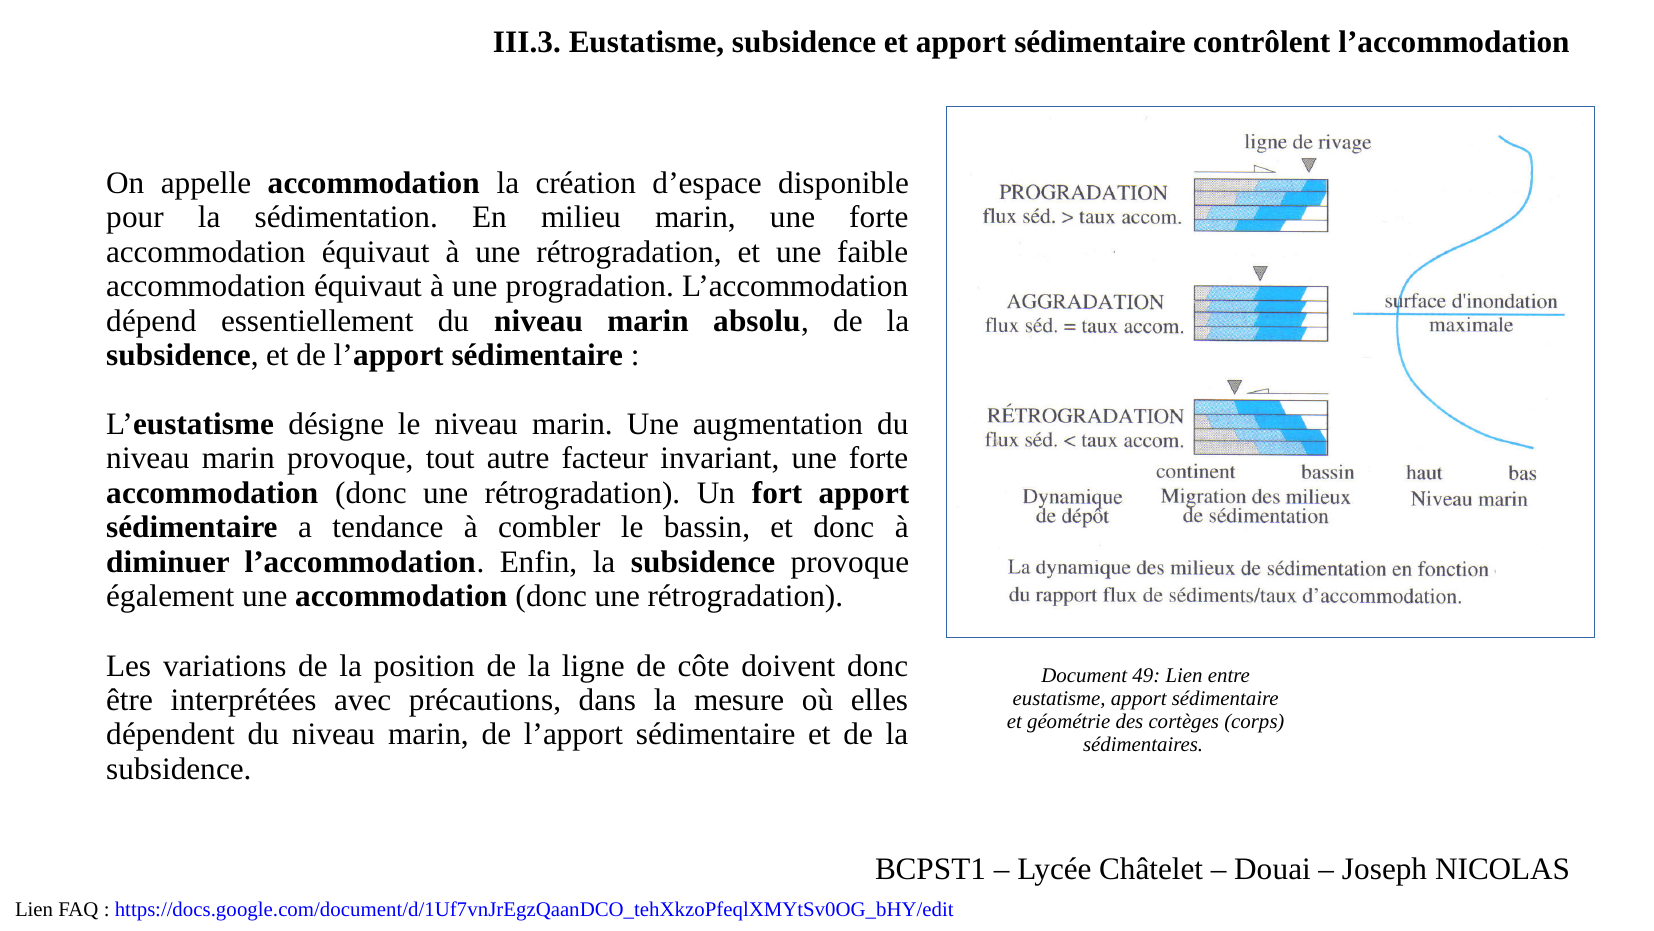

III.3. Eustatisme, subsidence et apport sédimentaire contrôlent l’accommodation
On appelle accommodation la création d’espace disponible pour la sédimentation. En milieu marin, une forte accommodation équivaut à une rétrogradation, et une faible accommodation équivaut à une progradation. L’accommodation dépend essentiellement du niveau marin absolu, de la subsidence, et de l’apport sédimentaire :
L’eustatisme désigne le niveau marin. Une augmentation du niveau marin provoque, tout autre facteur invariant, une forte accommodation (donc une rétrogradation). Un fort apport sédimentaire a tendance à combler le bassin, et donc à diminuer l’accommodation. Enfin, la subsidence provoque également une accommodation (donc une rétrogradation).
Les variations de la position de la ligne de côte doivent donc être interprétées avec précautions, dans la mesure où elles dépendent du niveau marin, de l’apport sédimentaire et de la subsidence.
Document 49: Lien entre eustatisme, apport sédimentaire et géométrie des cortèges (corps) sédimentaires.
BCPST1 – Lycée Châtelet – Douai – Joseph NICOLAS
Lien FAQ : https://docs.google.com/document/d/1Uf7vnJrEgzQaanDCO_tehXkzoPfeqlXMYtSv0OG_bHY/edit